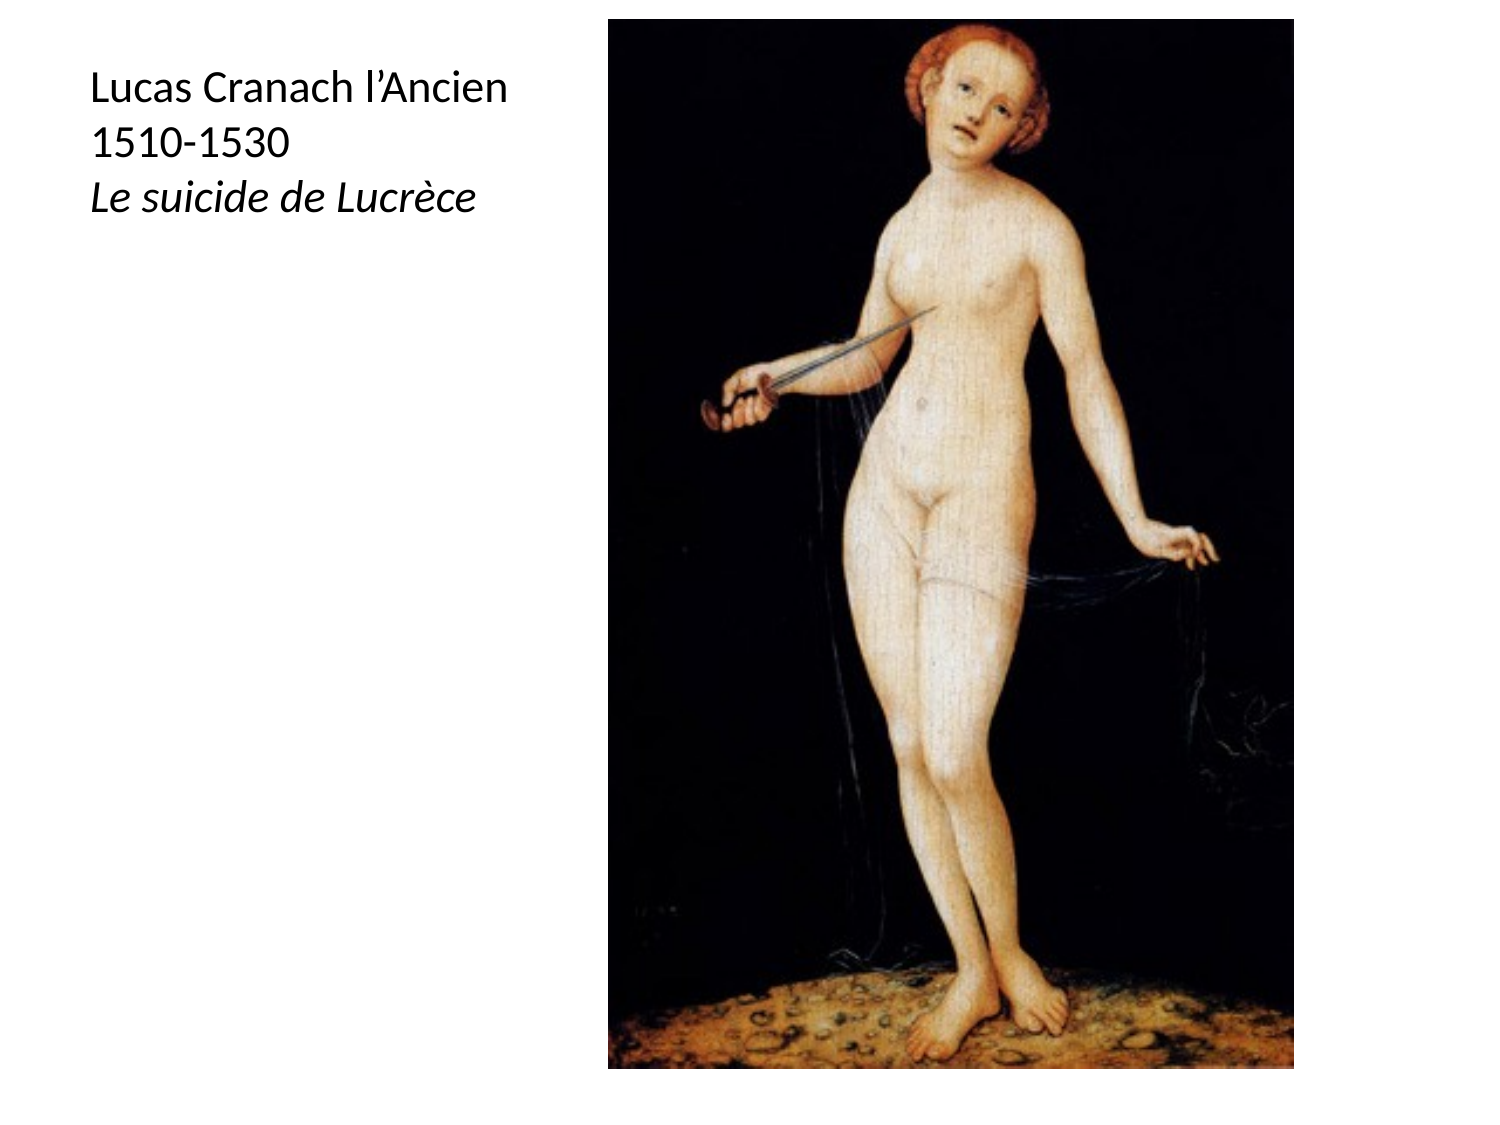

# Lucas Cranach l’Ancien 1510-1530 Le suicide de Lucrèce